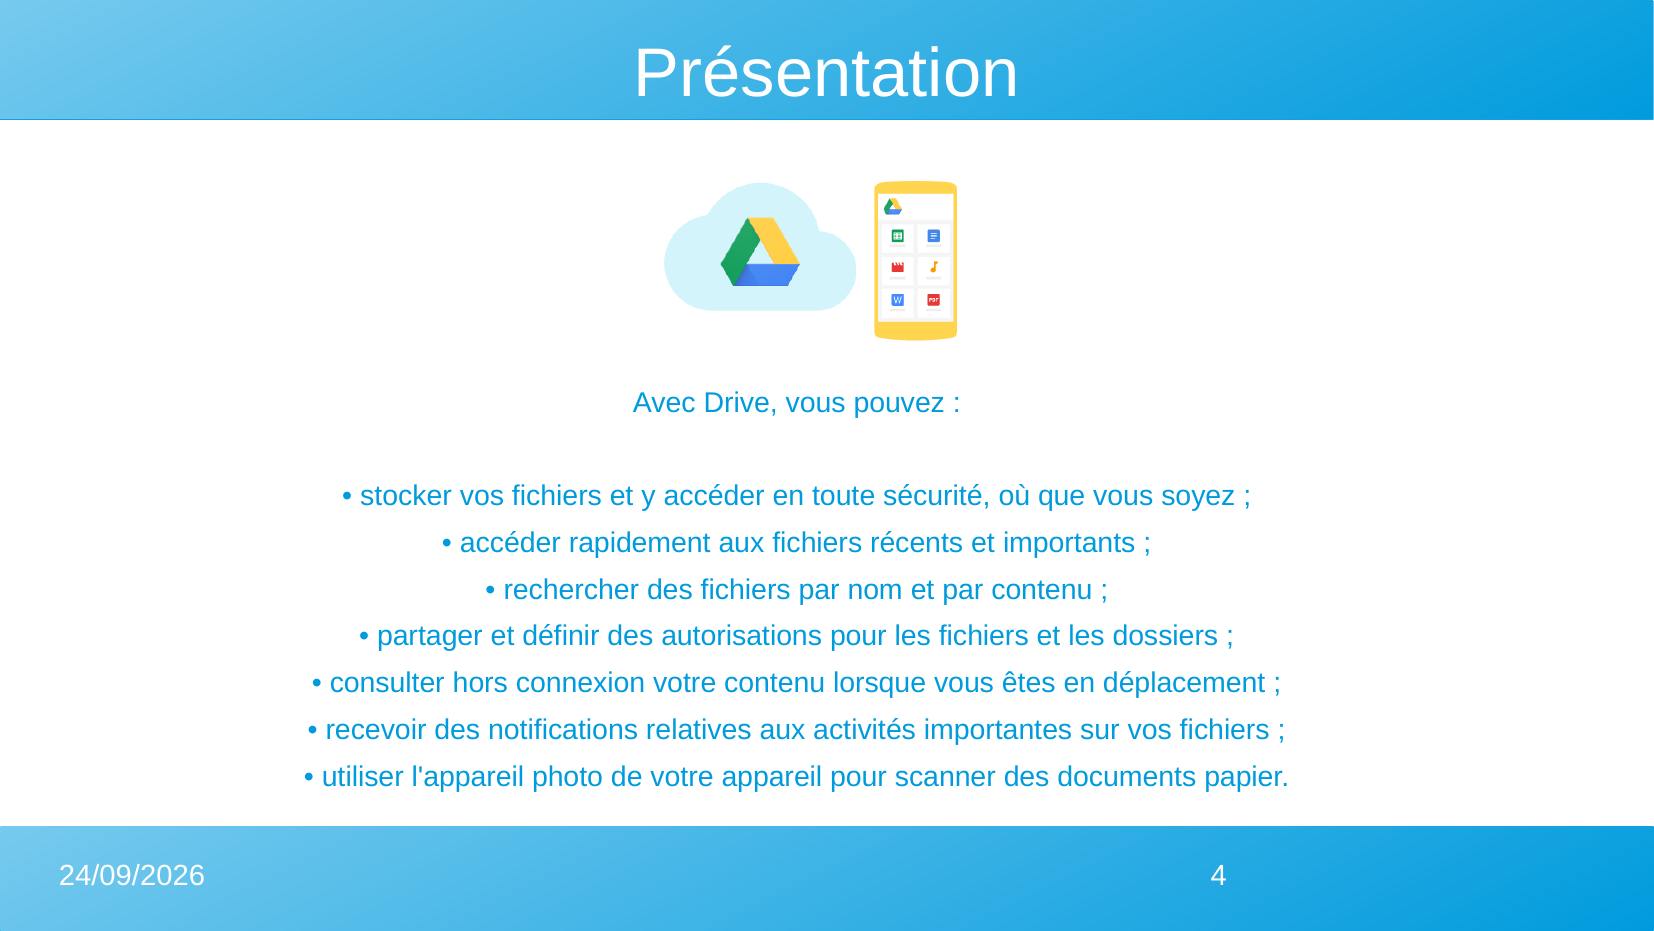

# Présentation
Avec Drive, vous pouvez :
• stocker vos fichiers et y accéder en toute sécurité, où que vous soyez ;
• accéder rapidement aux fichiers récents et importants ;
• rechercher des fichiers par nom et par contenu ;
• partager et définir des autorisations pour les fichiers et les dossiers ;
• consulter hors connexion votre contenu lorsque vous êtes en déplacement ;
• recevoir des notifications relatives aux activités importantes sur vos fichiers ;
• utiliser l'appareil photo de votre appareil pour scanner des documents papier.